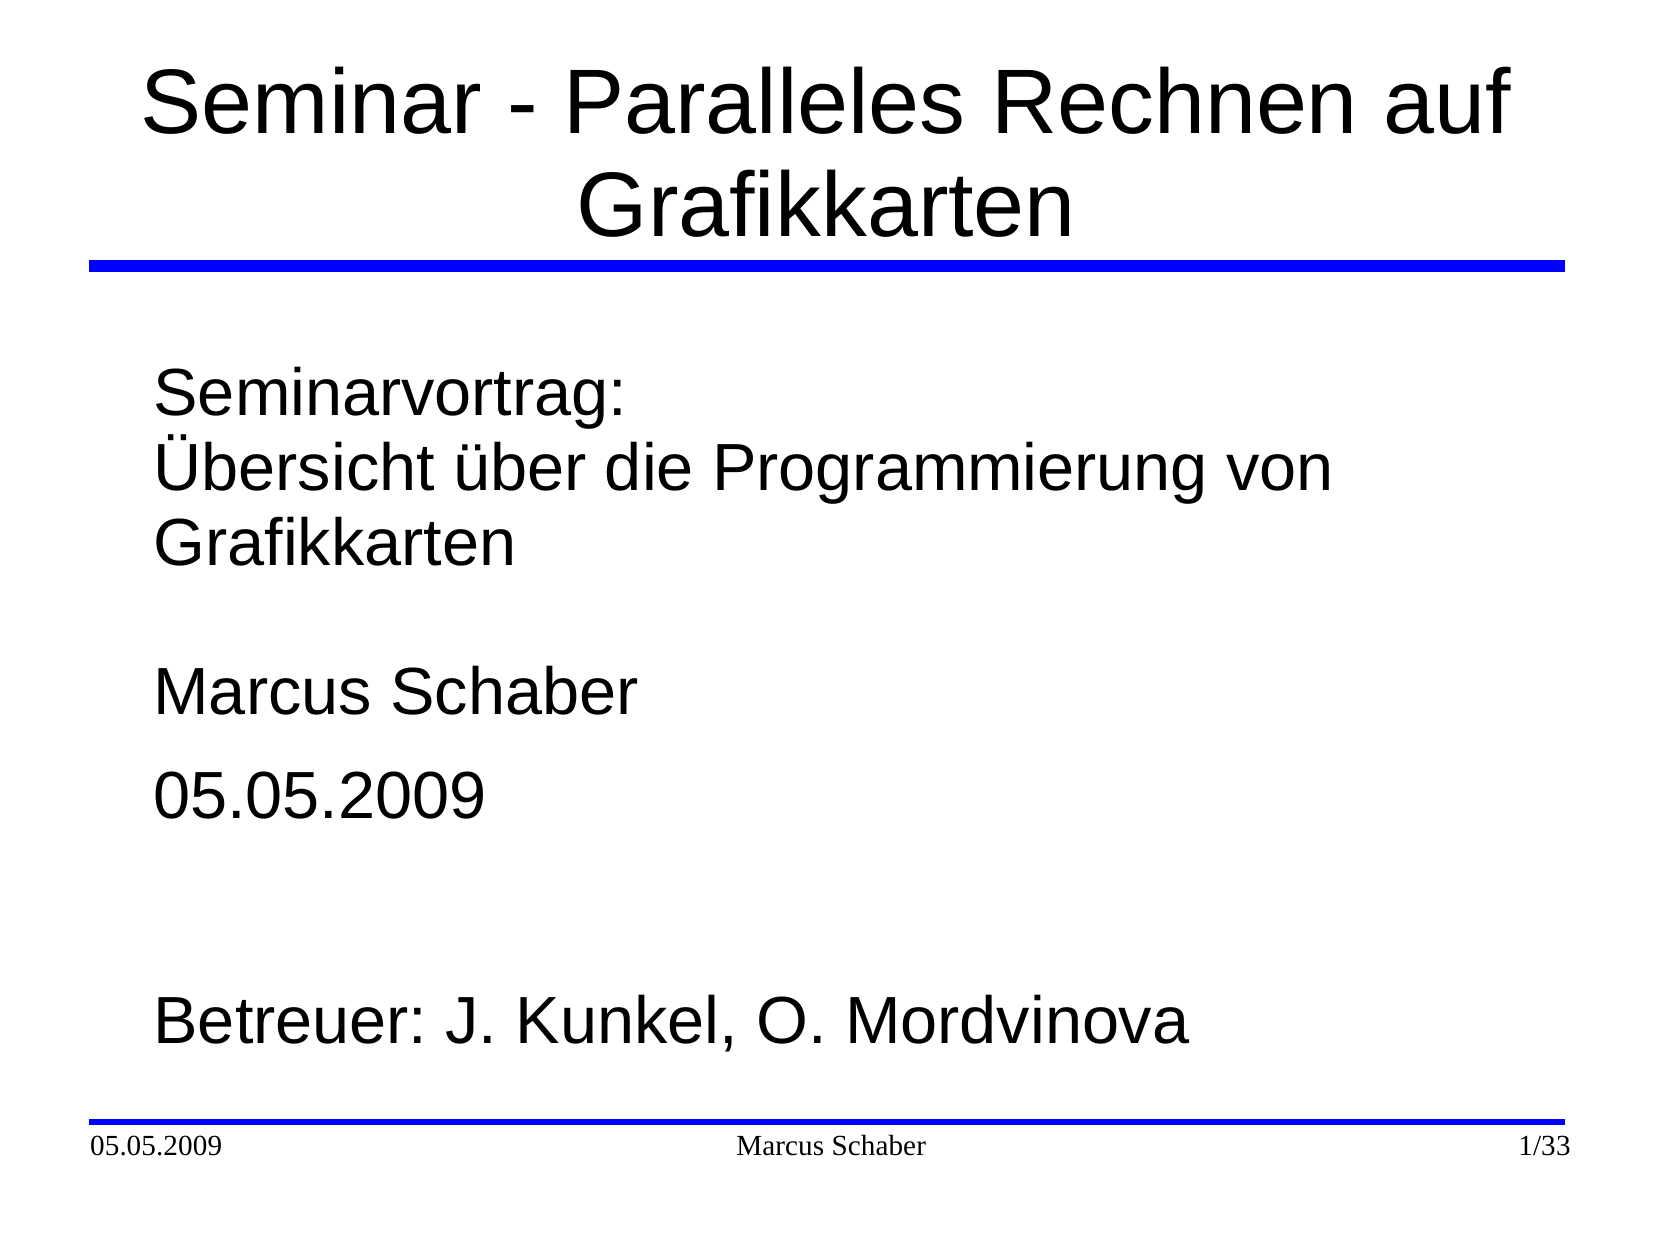

# Seminar - Paralleles Rechnen auf Grafikkarten
Seminarvortrag:
Übersicht über die Programmierung von Grafikkarten
Marcus Schaber
05.05.2009
Betreuer: J. Kunkel, O. Mordvinova
1